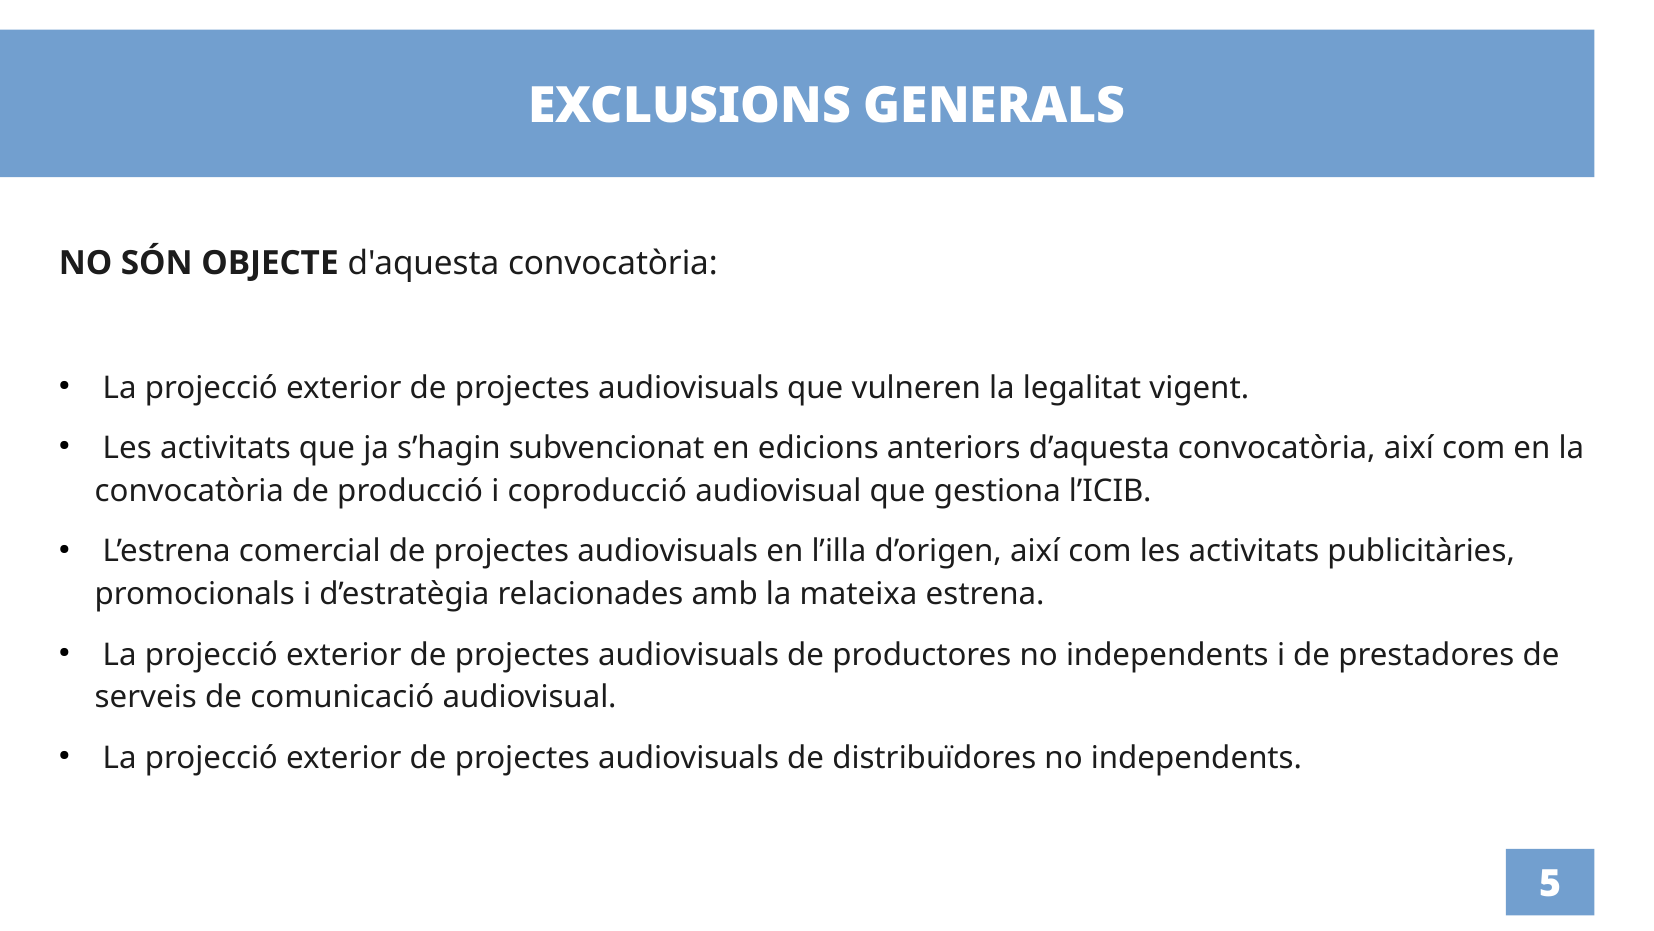

# EXCLUSIONS GENERALS
NO SÓN OBJECTE d'aquesta convocatòria:
 La projecció exterior de projectes audiovisuals que vulneren la legalitat vigent.
 Les activitats que ja s’hagin subvencionat en edicions anteriors d’aquesta convocatòria, així com en la convocatòria de producció i coproducció audiovisual que gestiona l’ICIB.
 L’estrena comercial de projectes audiovisuals en l’illa d’origen, així com les activitats publicitàries, promocionals i d’estratègia relacionades amb la mateixa estrena.
 La projecció exterior de projectes audiovisuals de productores no independents i de prestadores de serveis de comunicació audiovisual.
 La projecció exterior de projectes audiovisuals de distribuïdores no independents.
5